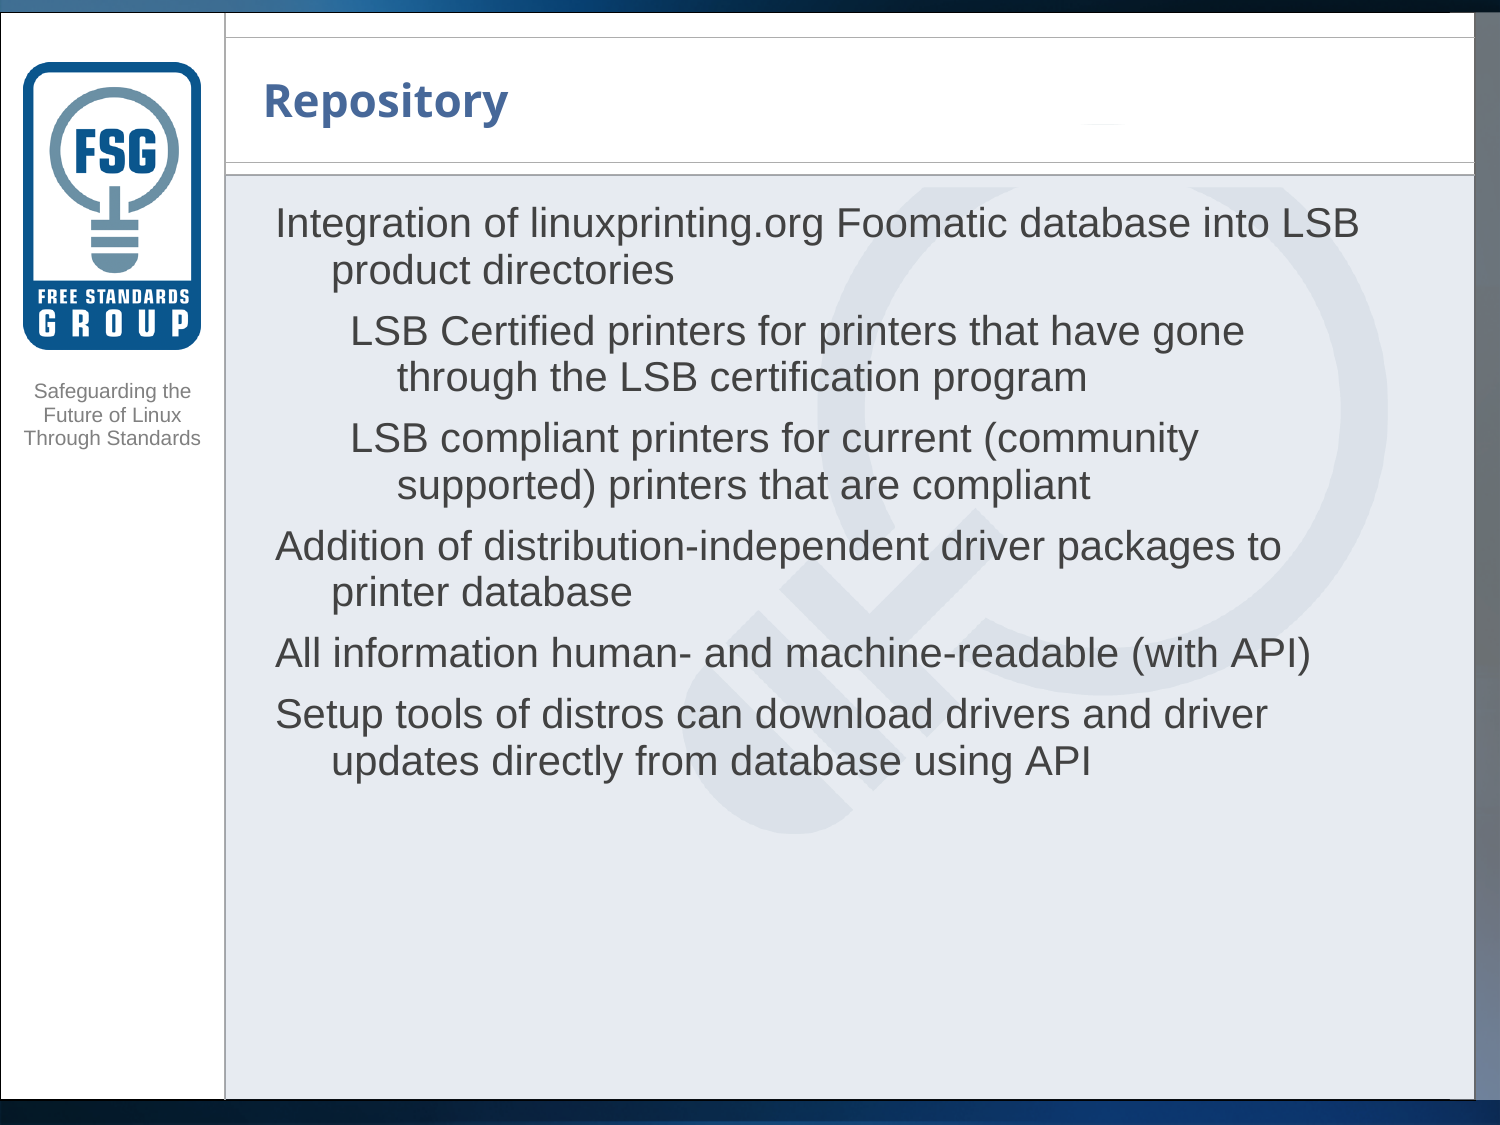

# Repository
Integration of linuxprinting.org Foomatic database into LSB product directories
LSB Certified printers for printers that have gone through the LSB certification program
LSB compliant printers for current (community supported) printers that are compliant
Addition of distribution-independent driver packages to printer database
All information human- and machine-readable (with API)
Setup tools of distros can download drivers and driver updates directly from database using API